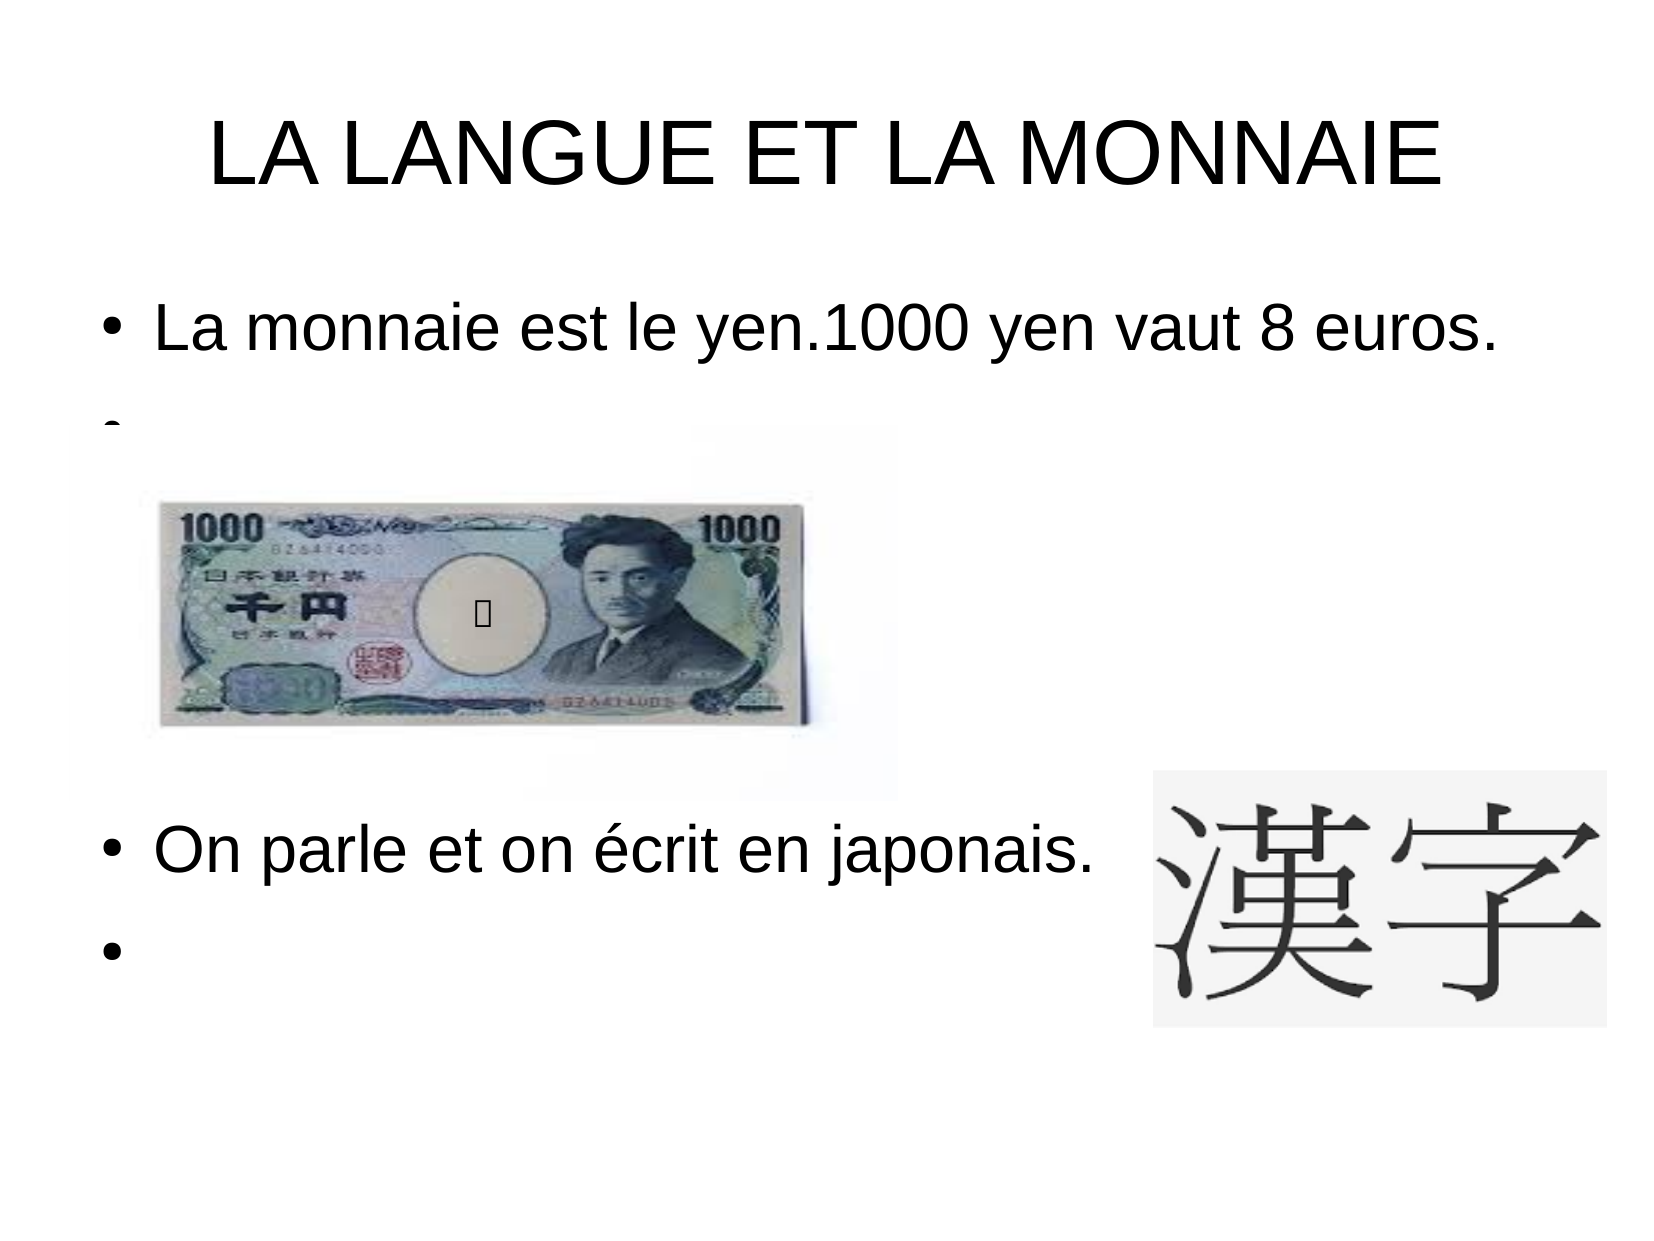

# LA LANGUE ET LA MONNAIE
La monnaie est le yen.1000 yen vaut 8 euros.
On parle et on écrit en japonais.
ﾲ